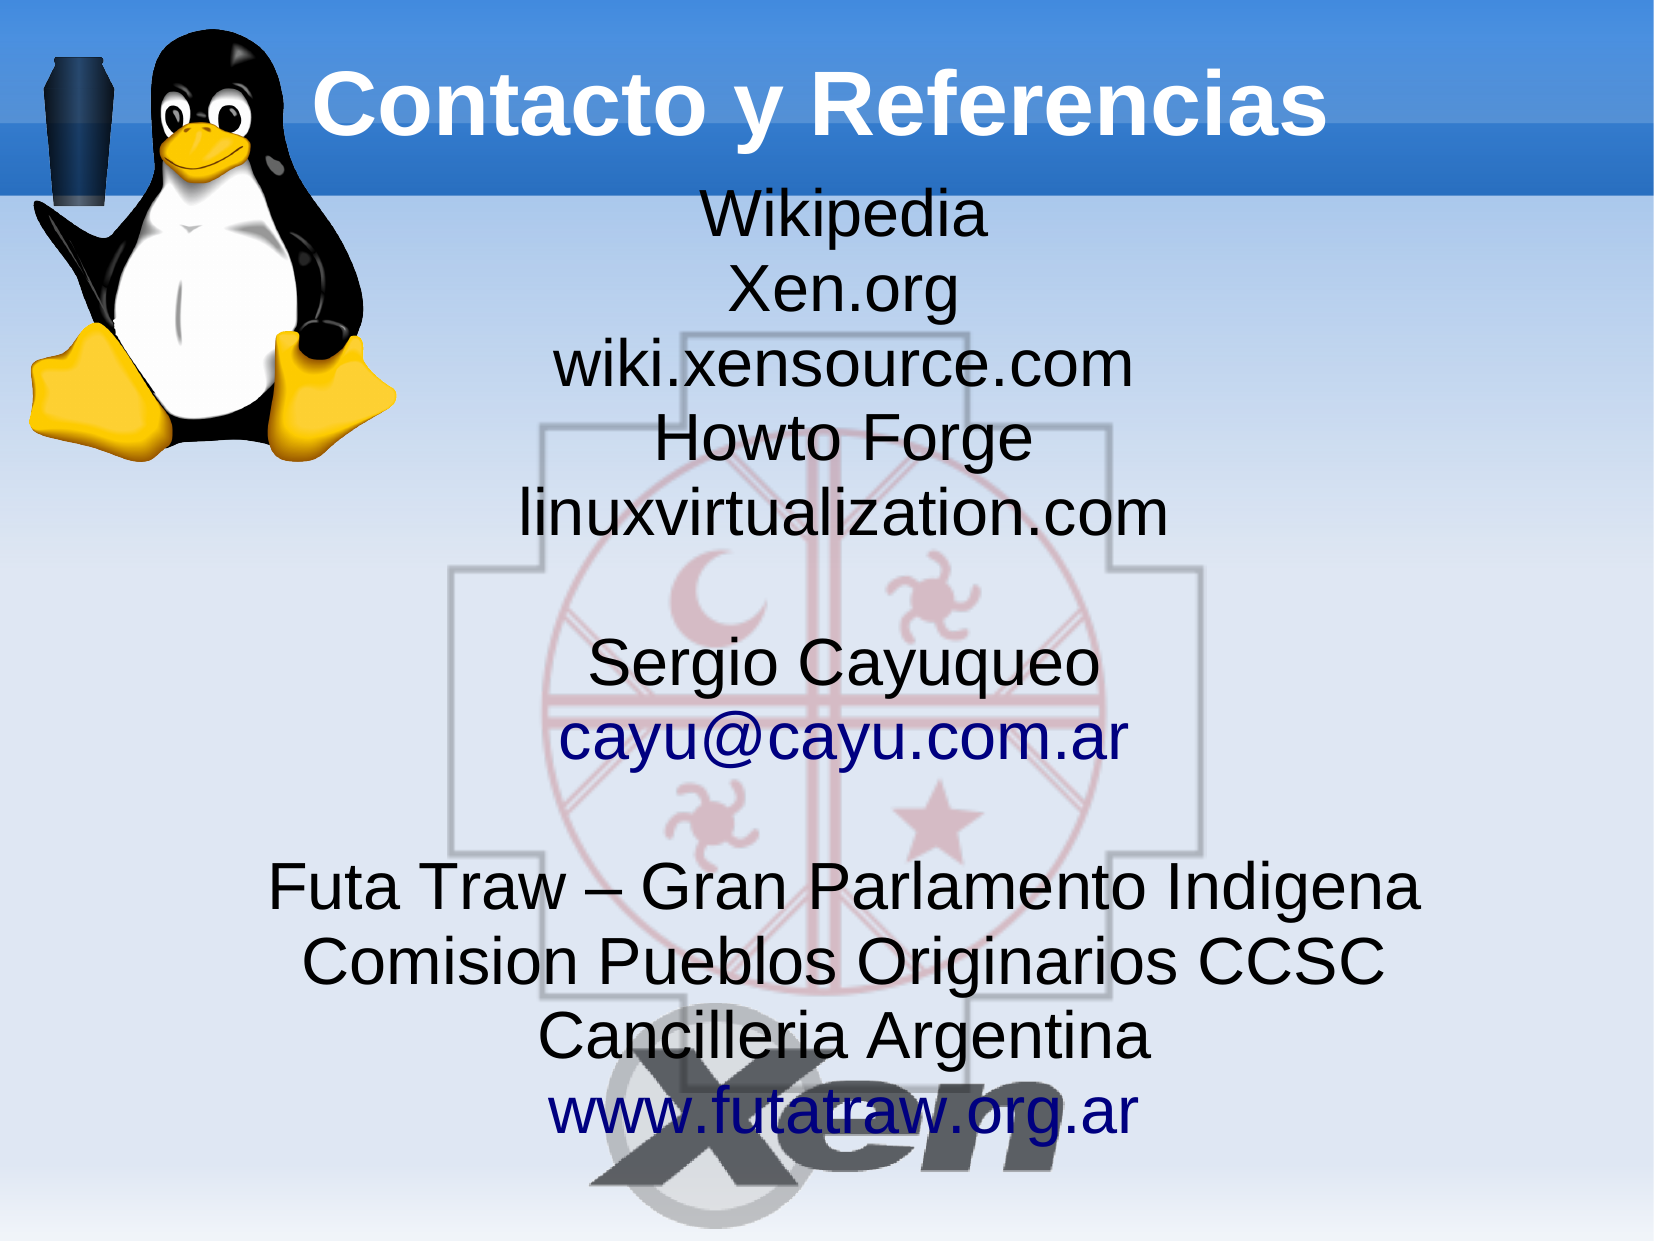

# Contacto y Referencias
Wikipedia
Xen.org
wiki.xensource.com
Howto Forge
linuxvirtualization.com
Sergio Cayuqueo
cayu@cayu.com.ar
Futa Traw – Gran Parlamento Indigena
Comision Pueblos Originarios CCSC
Cancilleria Argentina
www.futatraw.org.ar